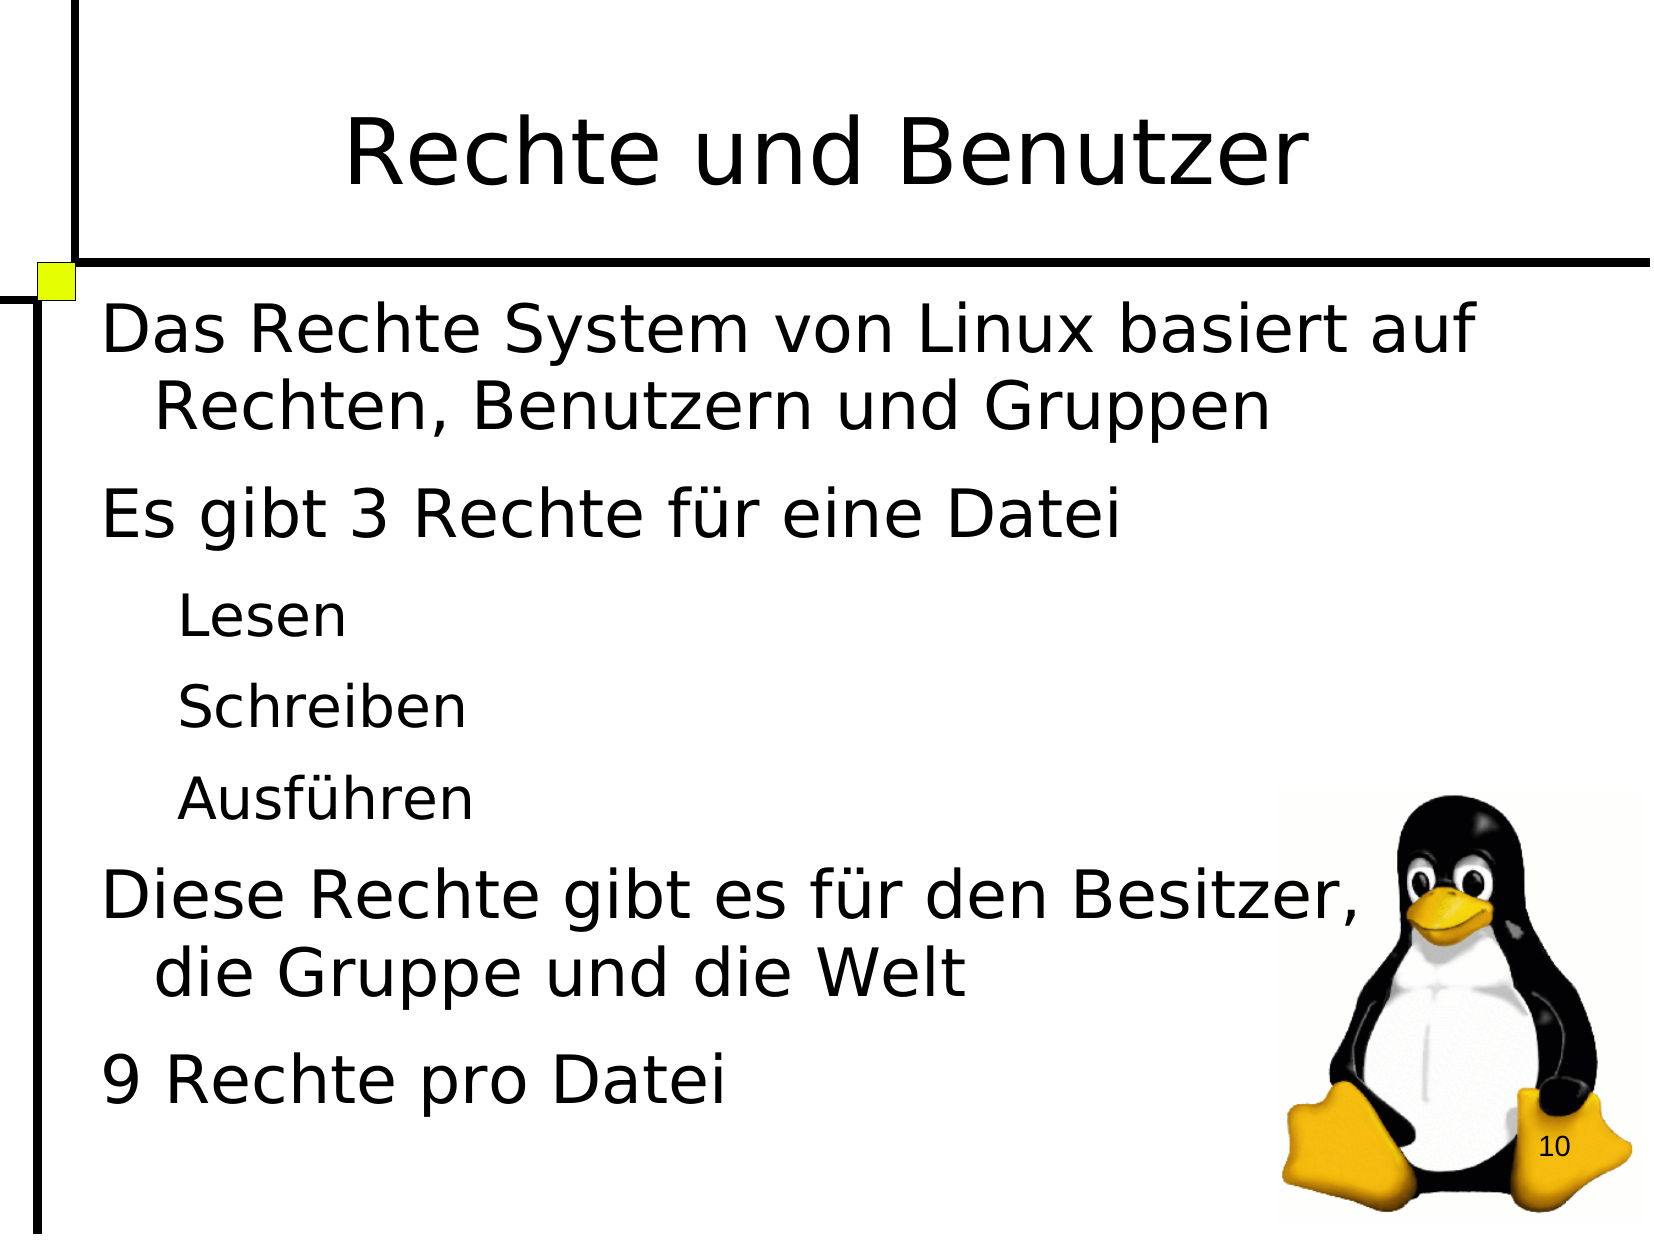

# Rechte und Benutzer
Das Rechte System von Linux basiert auf Rechten, Benutzern und Gruppen
Es gibt 3 Rechte für eine Datei
Lesen
Schreiben
Ausführen
Diese Rechte gibt es für den Besitzer,
die Gruppe und die Welt
9 Rechte pro Datei
10